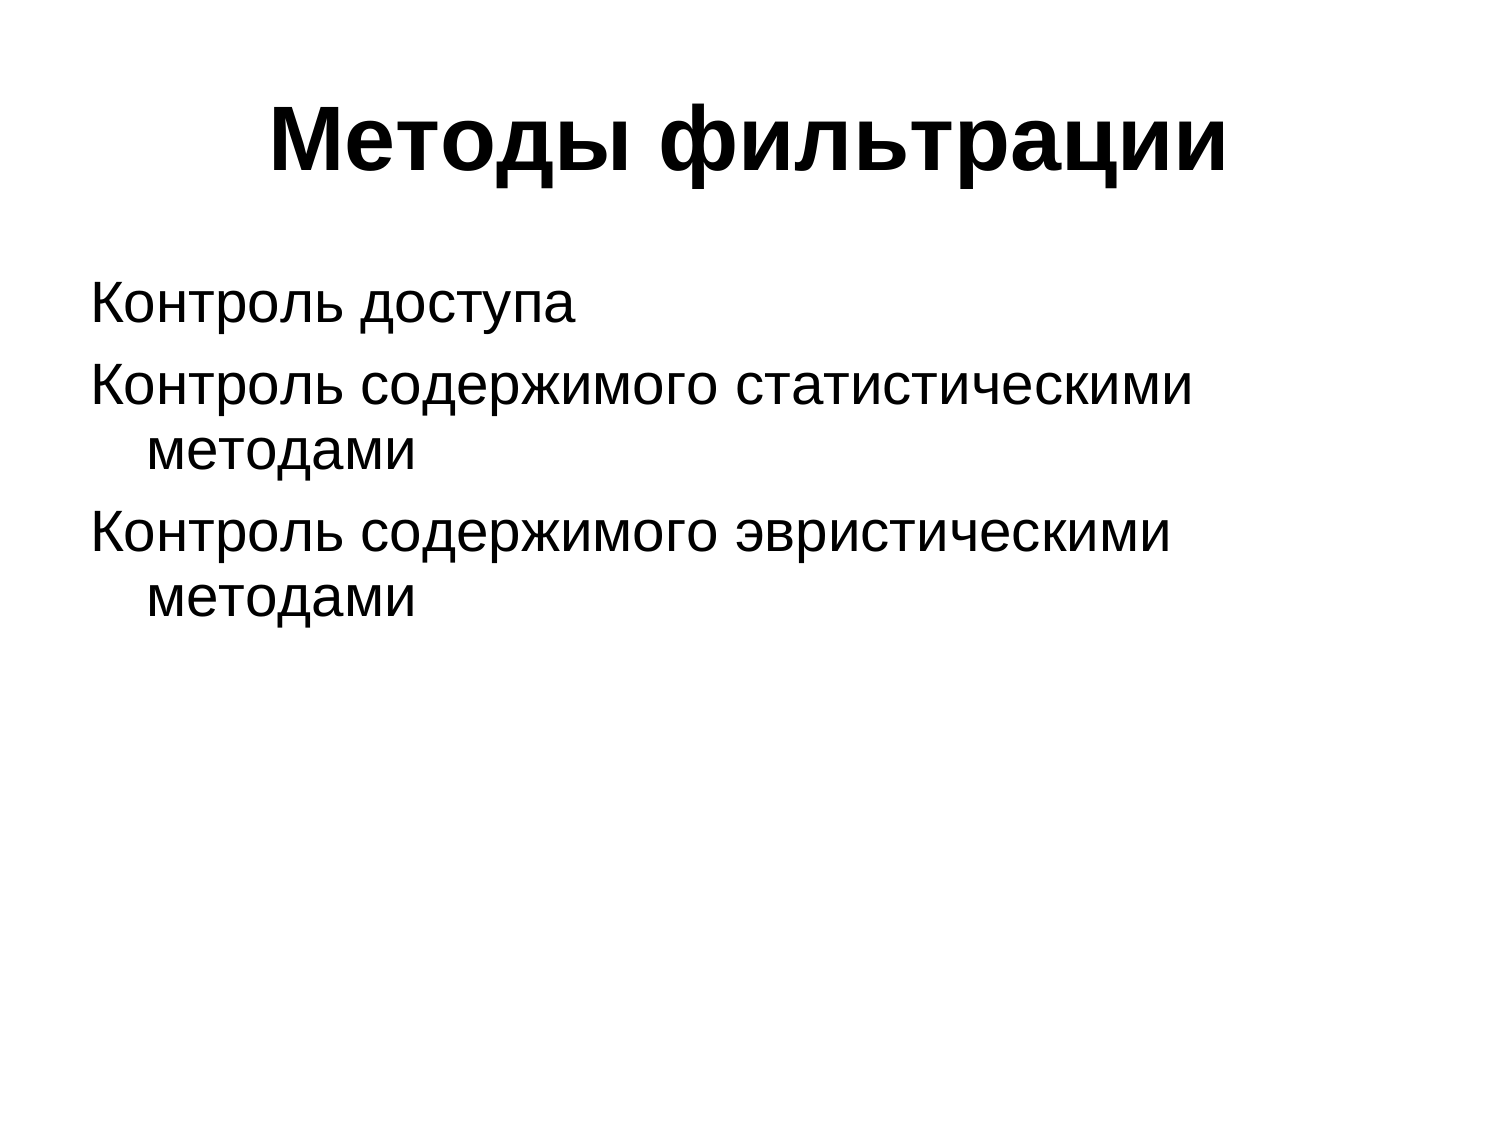

# Методы фильтрации
Контроль доступа
Контроль содержимого статистическими методами
Контроль содержимого эвристическими методами